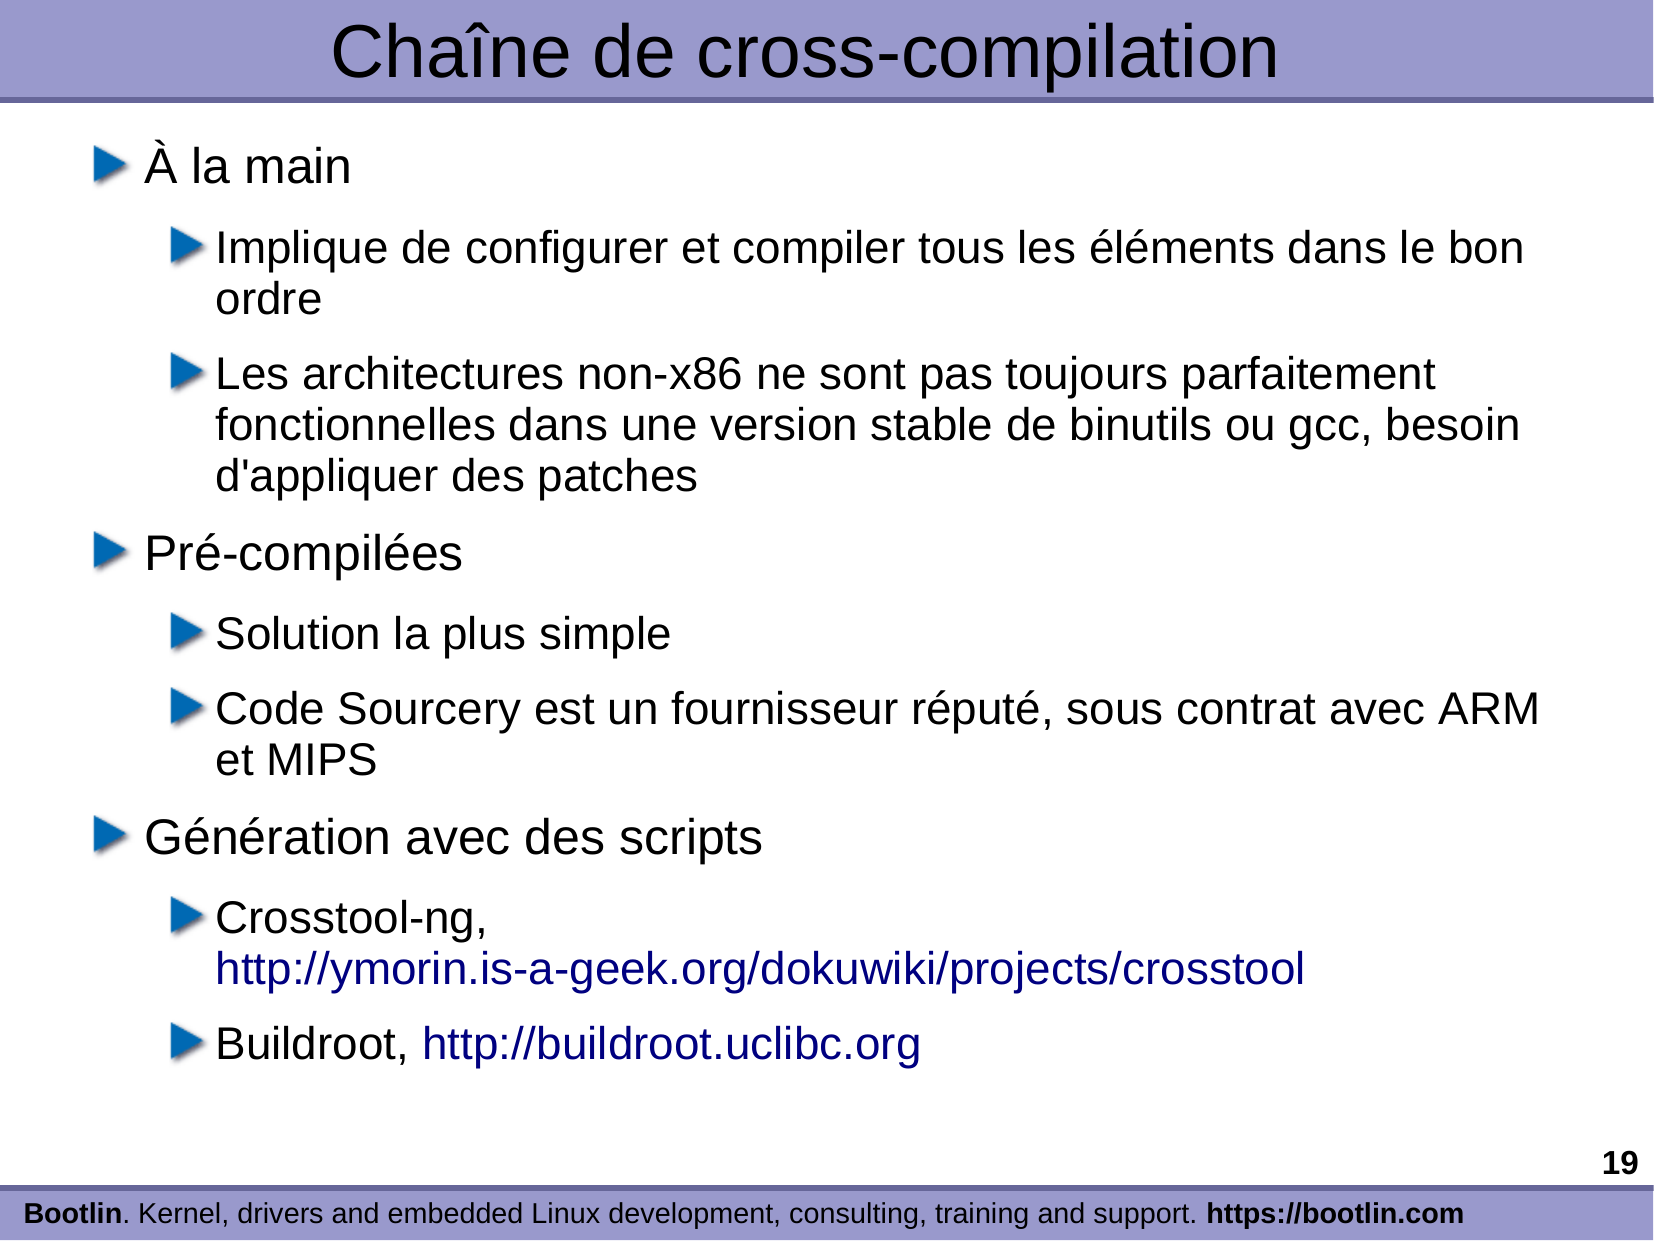

# Chaîne de cross-compilation
À la main
Implique de configurer et compiler tous les éléments dans le bon ordre
Les architectures non-x86 ne sont pas toujours parfaitement fonctionnelles dans une version stable de binutils ou gcc, besoin d'appliquer des patches
Pré-compilées
Solution la plus simple
Code Sourcery est un fournisseur réputé, sous contrat avec ARM et MIPS
Génération avec des scripts
Crosstool-ng, http://ymorin.is-a-geek.org/dokuwiki/projects/crosstool
Buildroot, http://buildroot.uclibc.org